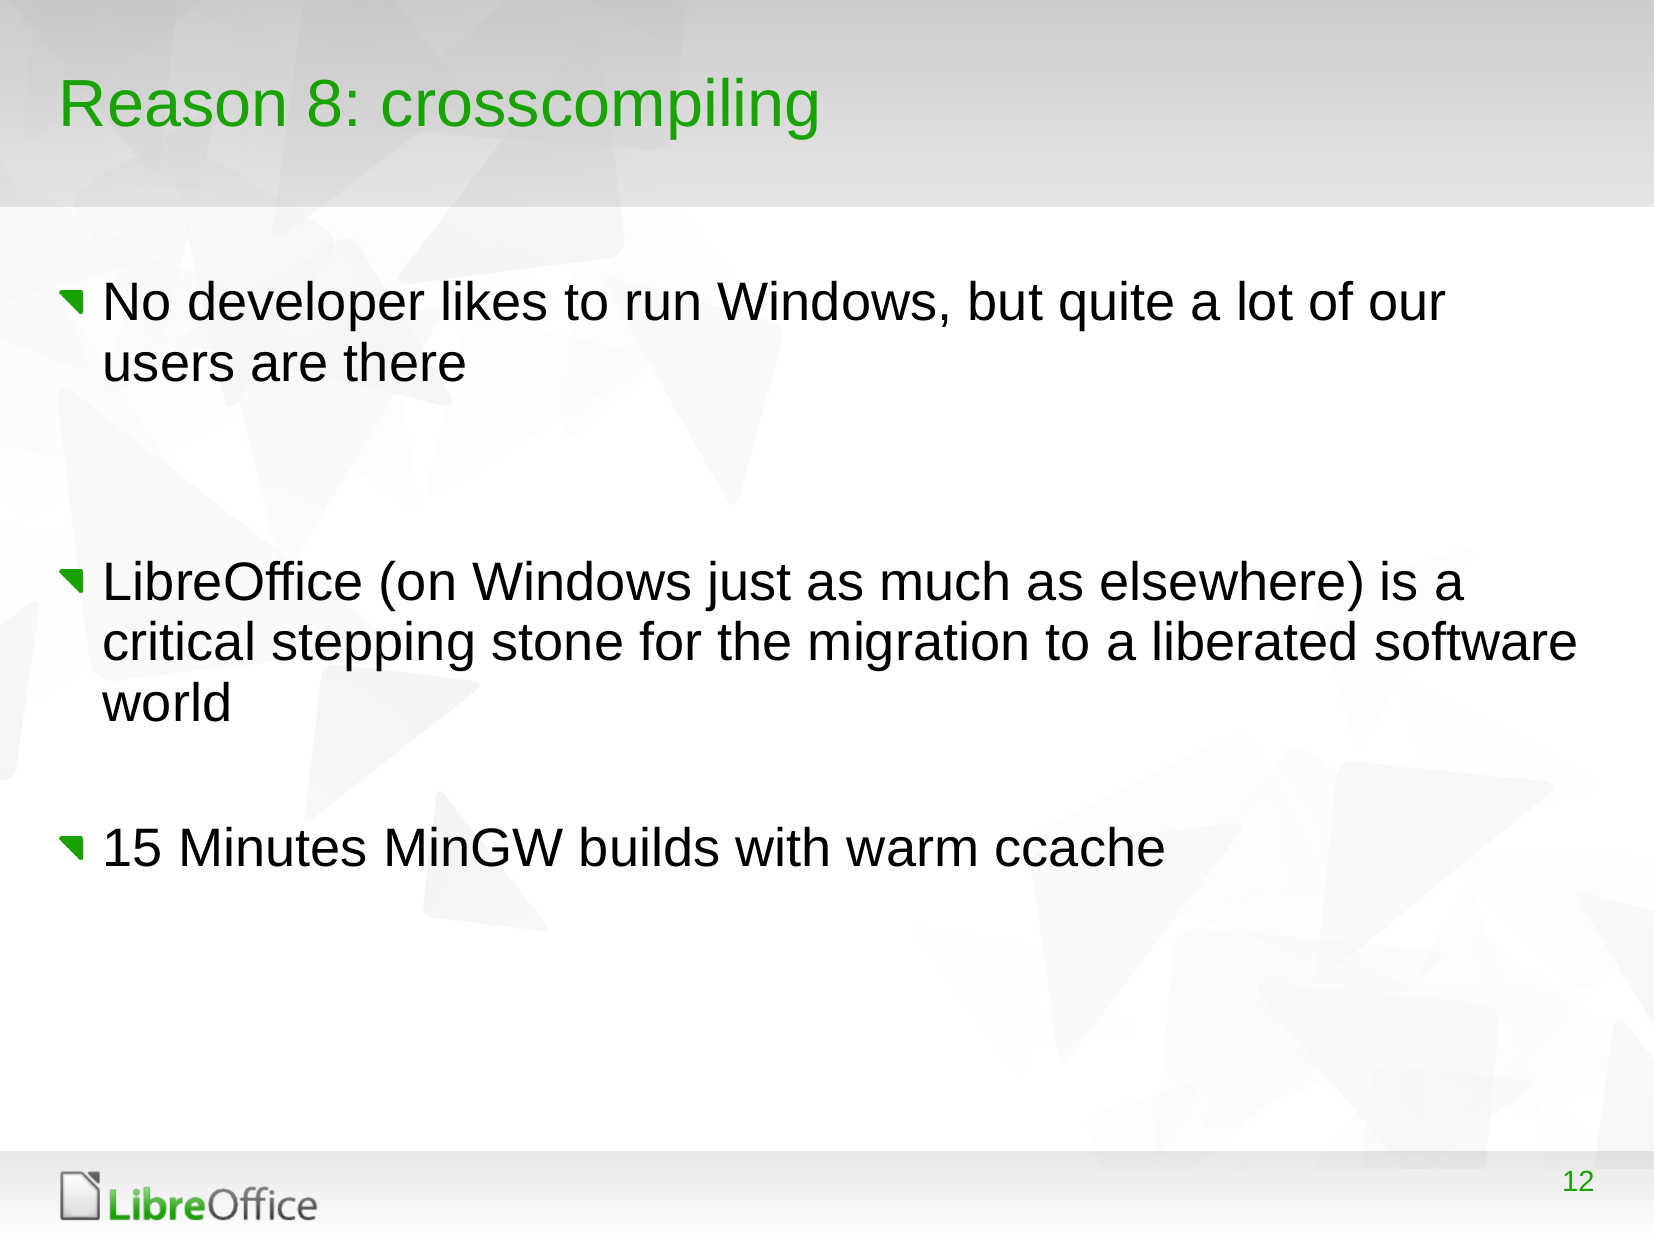

# Reason 8: crosscompiling
No developer likes to run Windows, but quite a lot of our users are there
LibreOffice (on Windows just as much as elsewhere) is a critical stepping stone for the migration to a liberated software world
15 Minutes MinGW builds with warm ccache
12